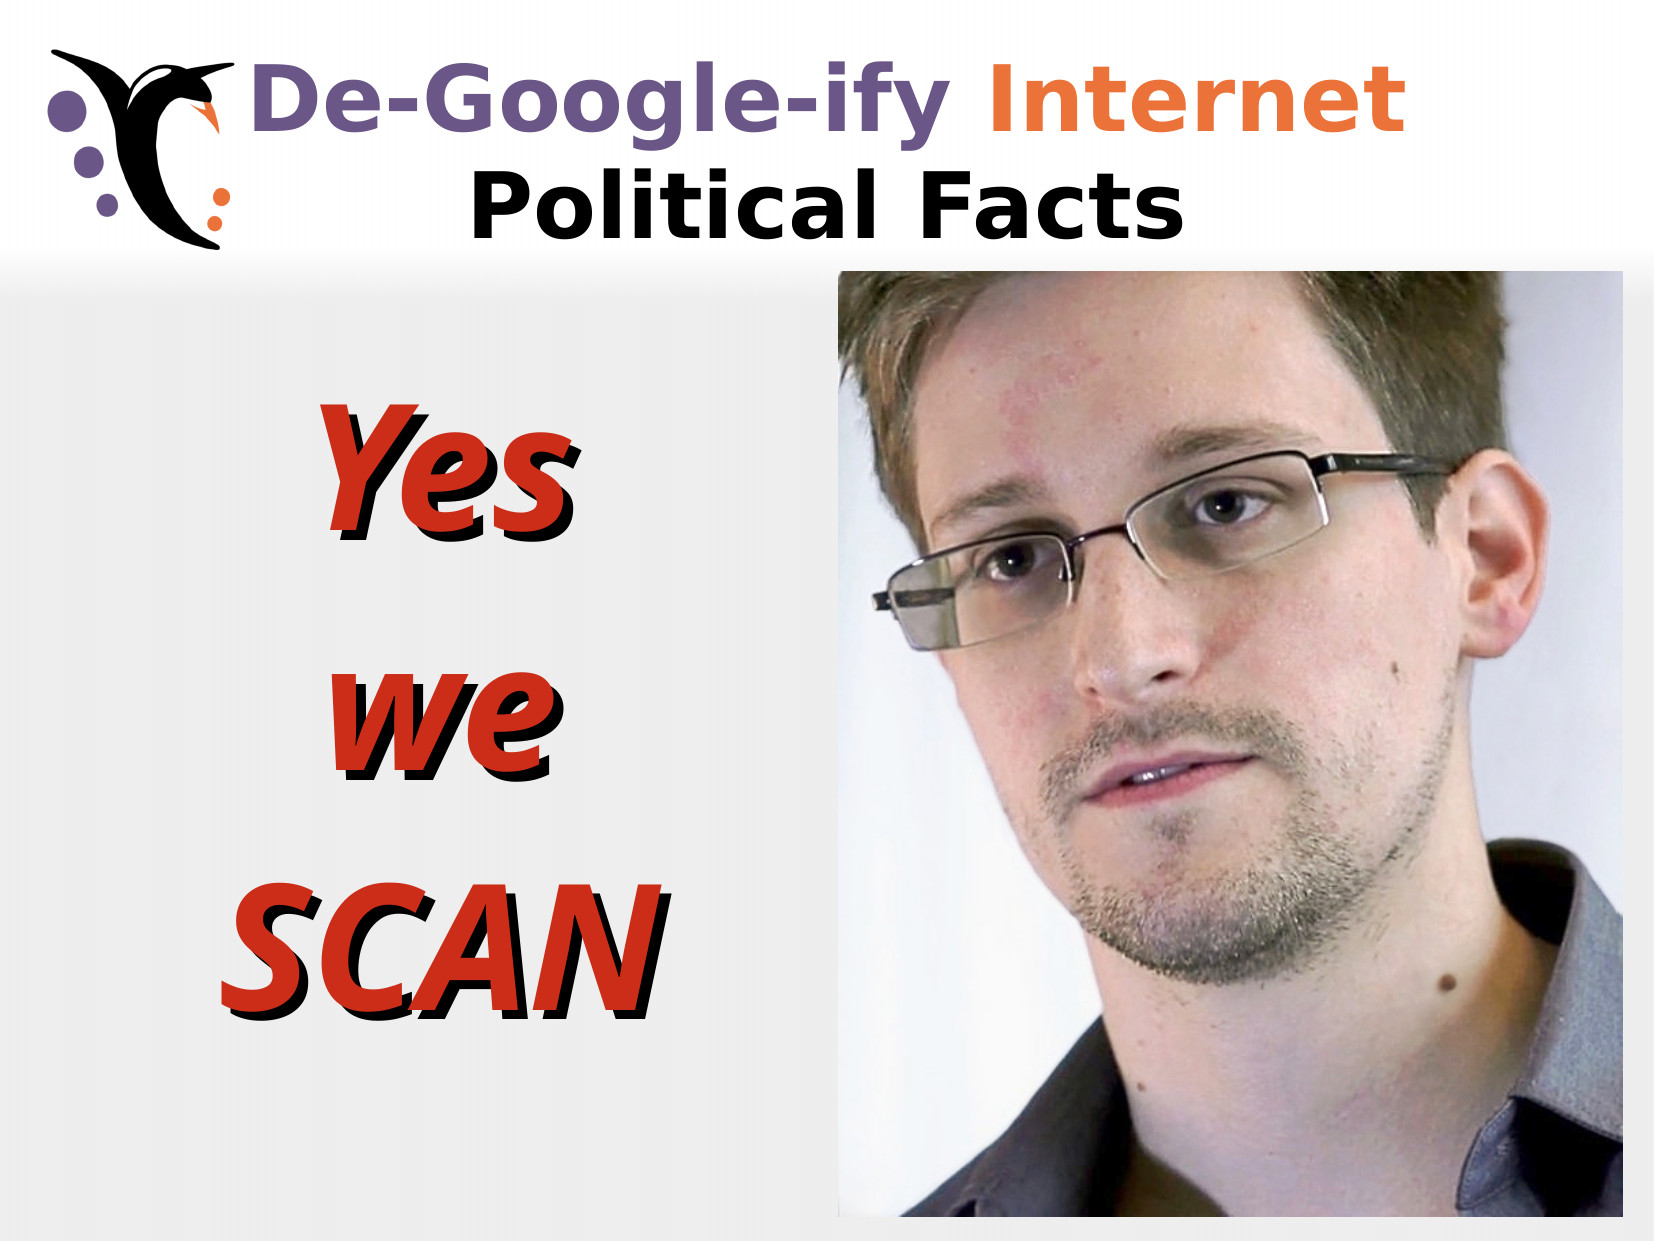

# De-Google-ify Internet Political Facts
Yes
we
SCAN